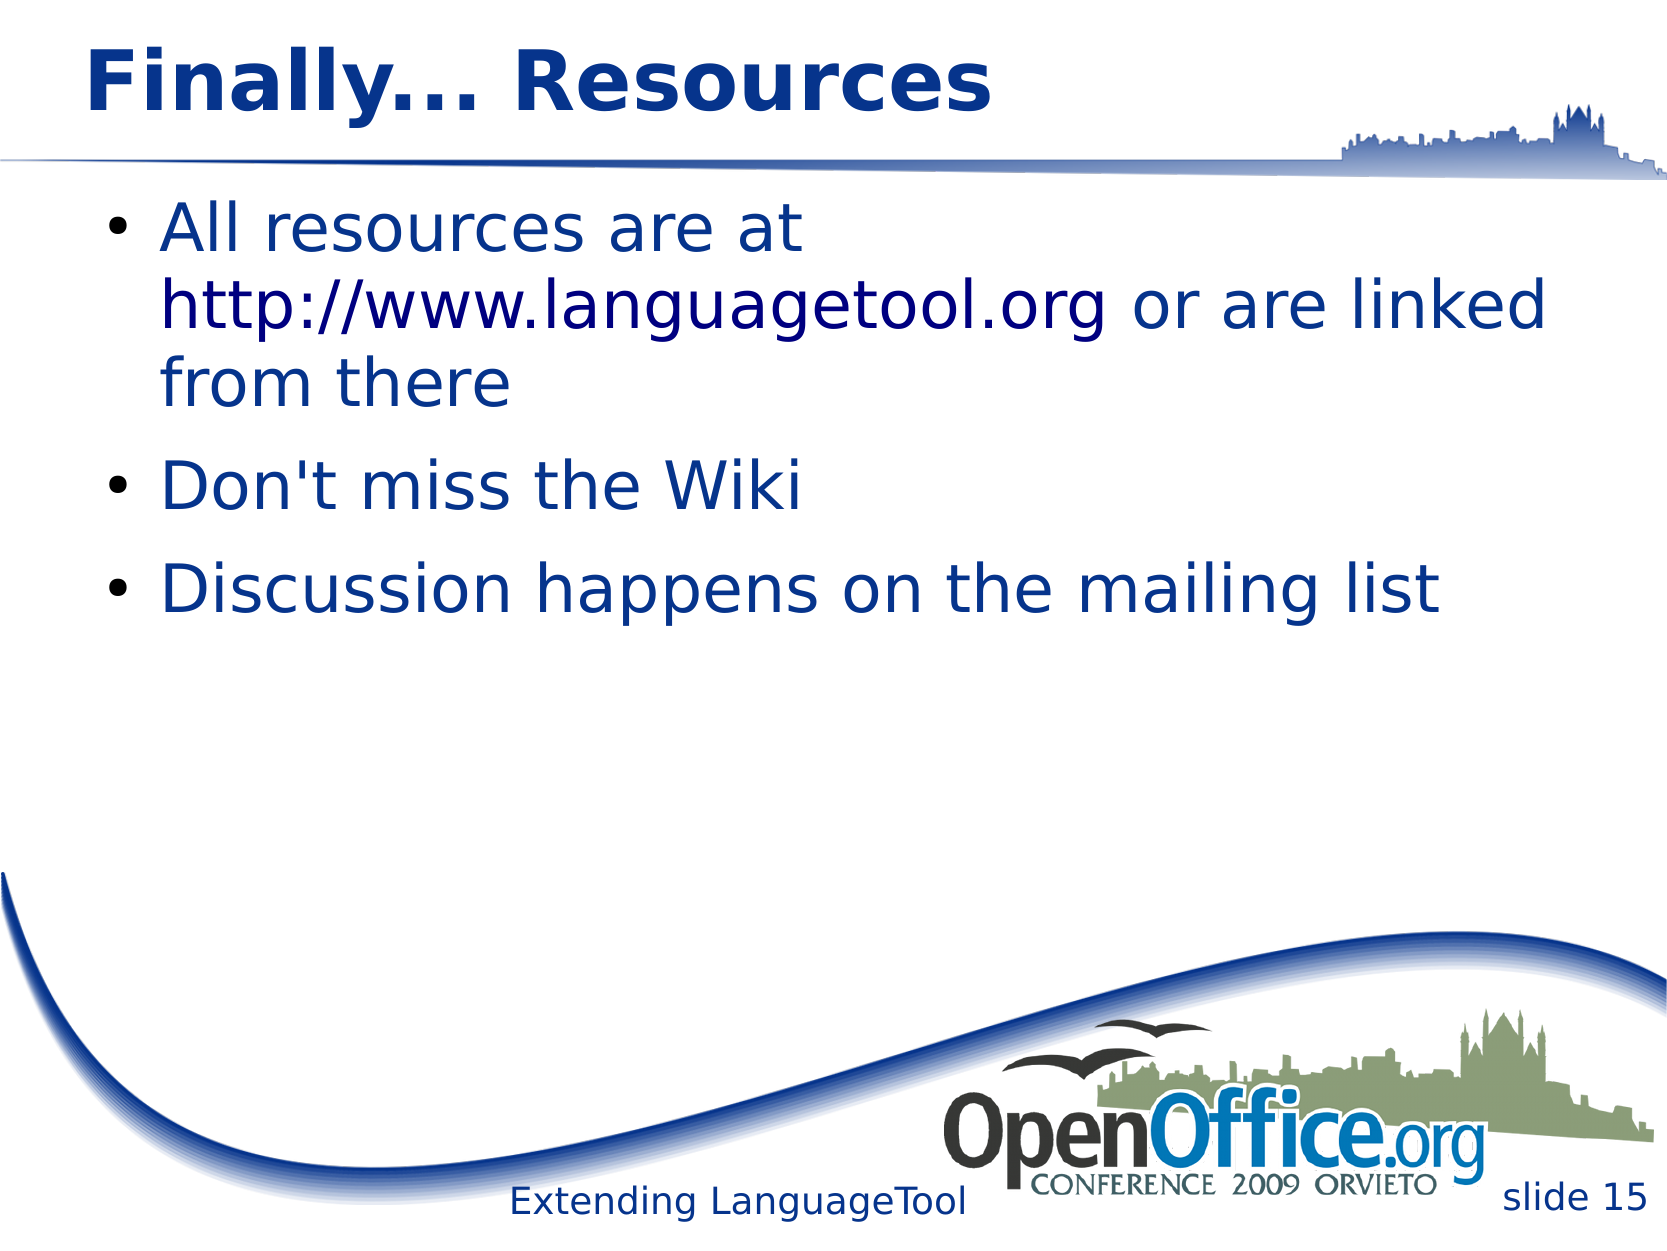

# Finally... Resources
All resources are at http://www.languagetool.org or are linked from there
Don't miss the Wiki
Discussion happens on the mailing list
15
[add your title under View - Footer]